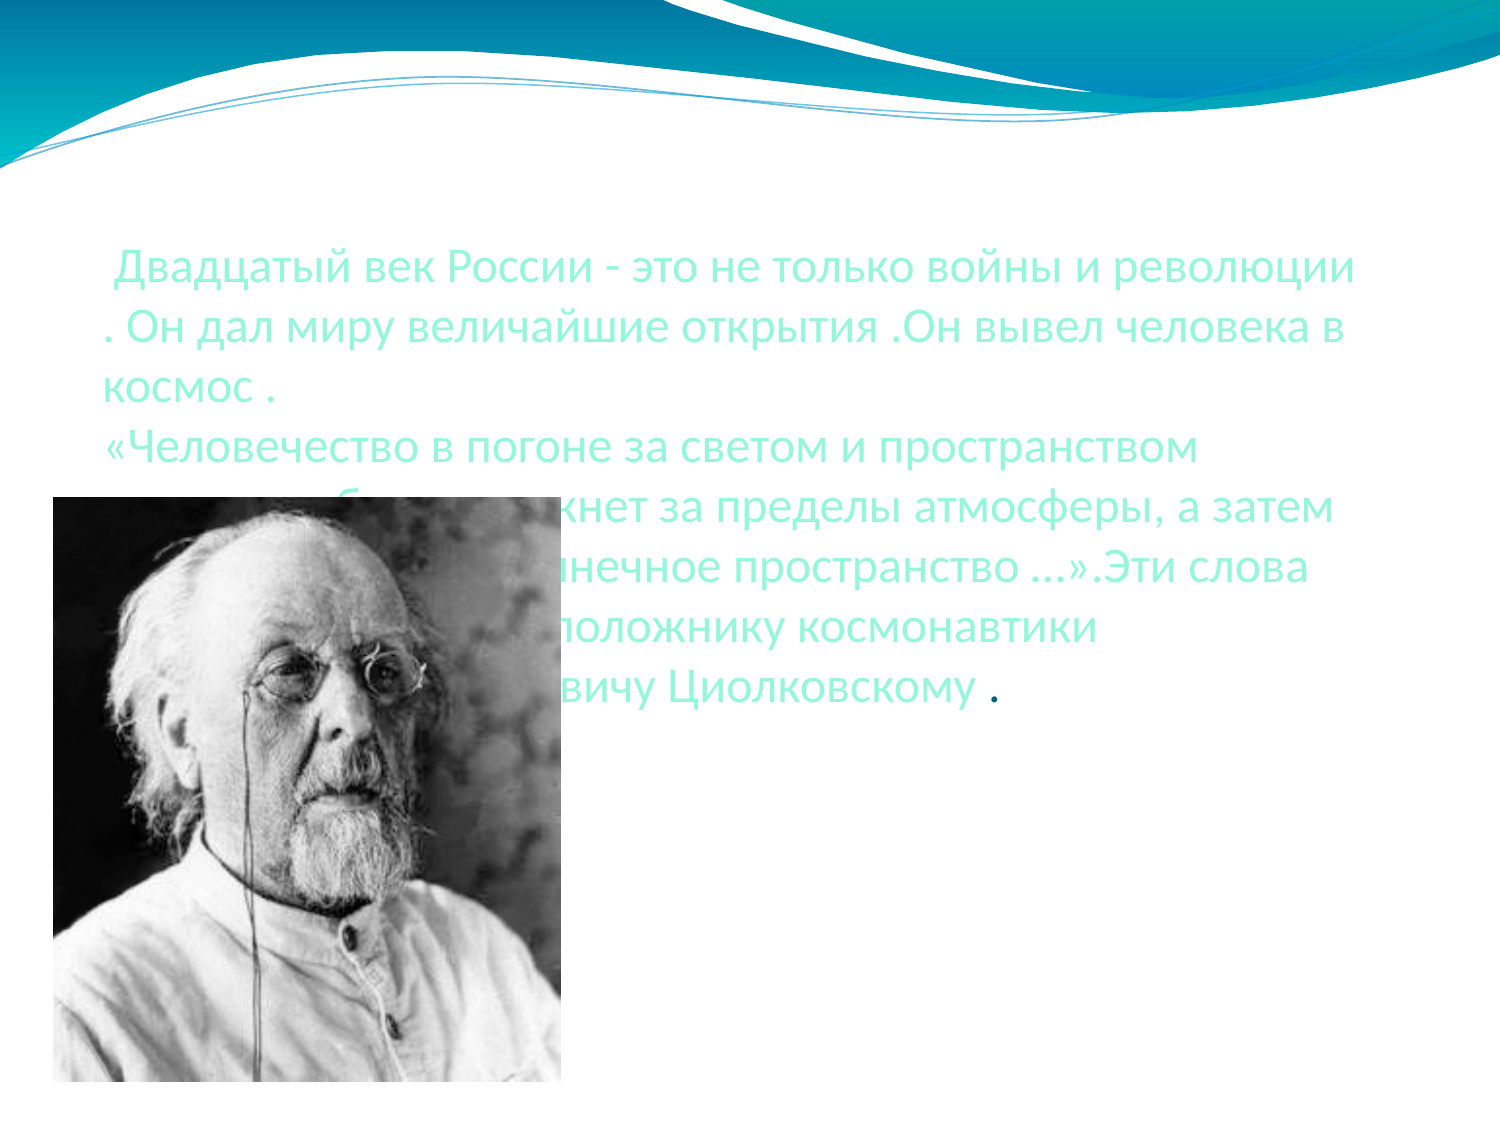

# Двадцатый век России - это не только войны и революции . Он дал миру величайшие открытия .Он вывел человека в космос . «Человечество в погоне за светом и пространством сначала робко проникнет за пределы атмосферы, а затем завоюет все околосолнечное пространство …».Эти слова принадлежат основоположнику космонавтики Константину Эдуардовичу Циолковскому .